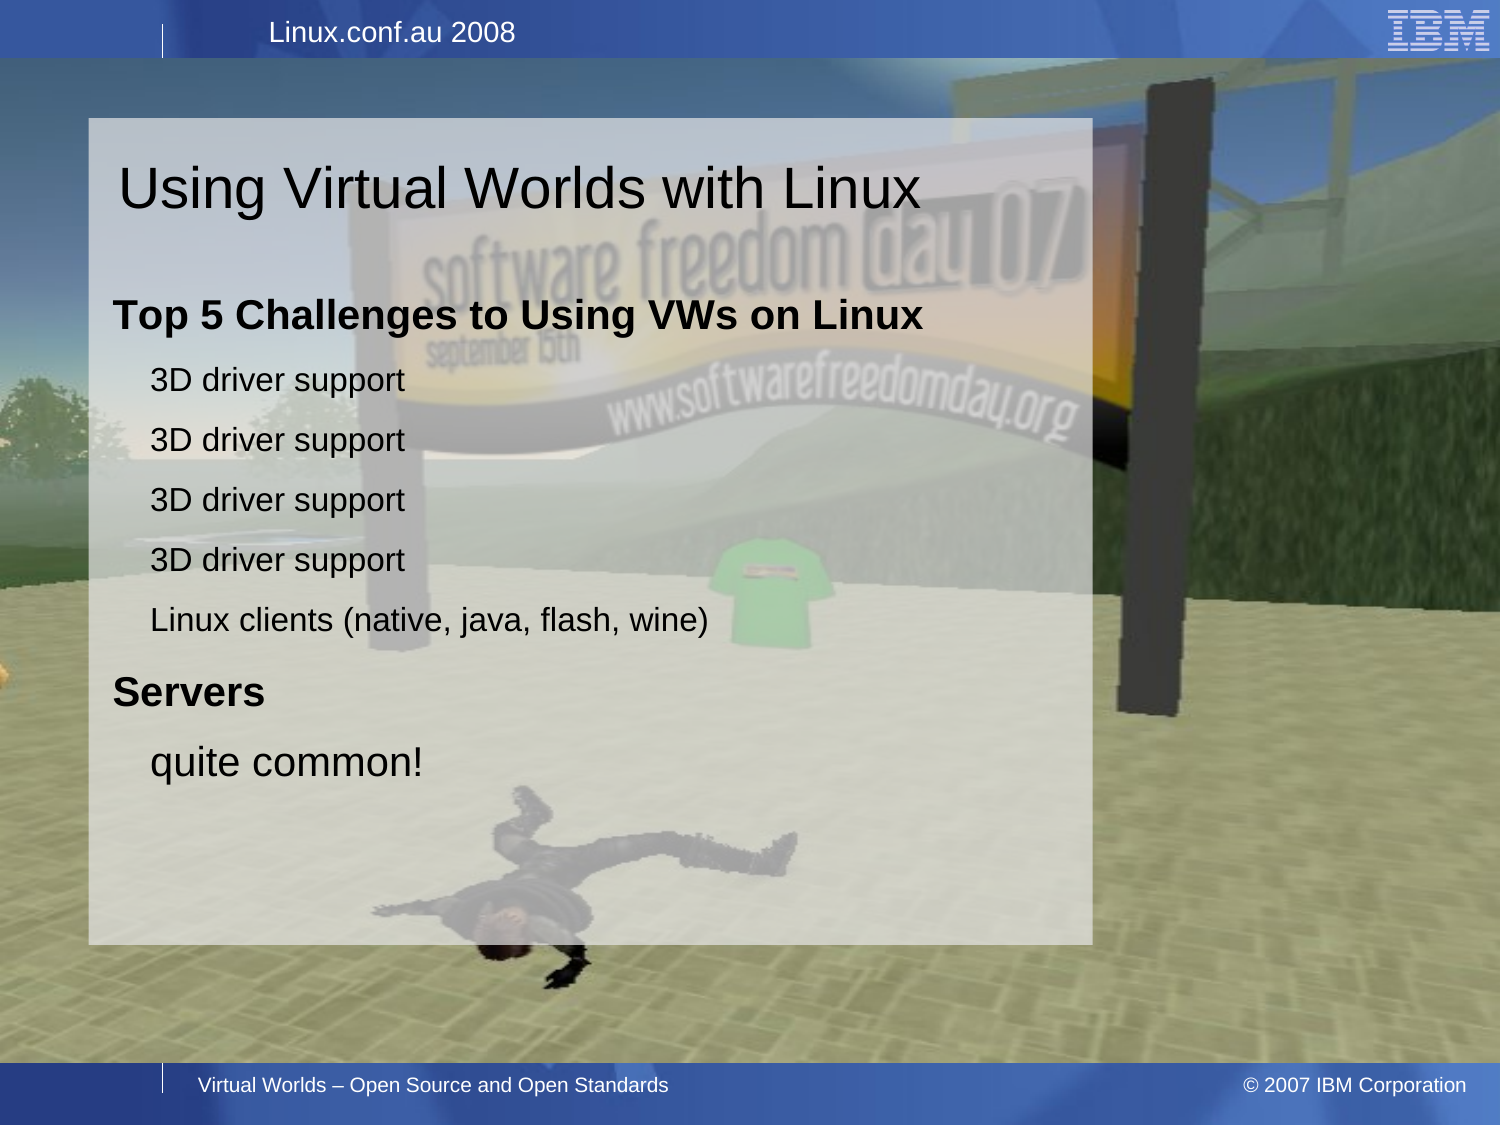

# Using Virtual Worlds with Linux
Top 5 Challenges to Using VWs on Linux
3D driver support
3D driver support
3D driver support
3D driver support
Linux clients (native, java, flash, wine)
Servers
quite common!
18